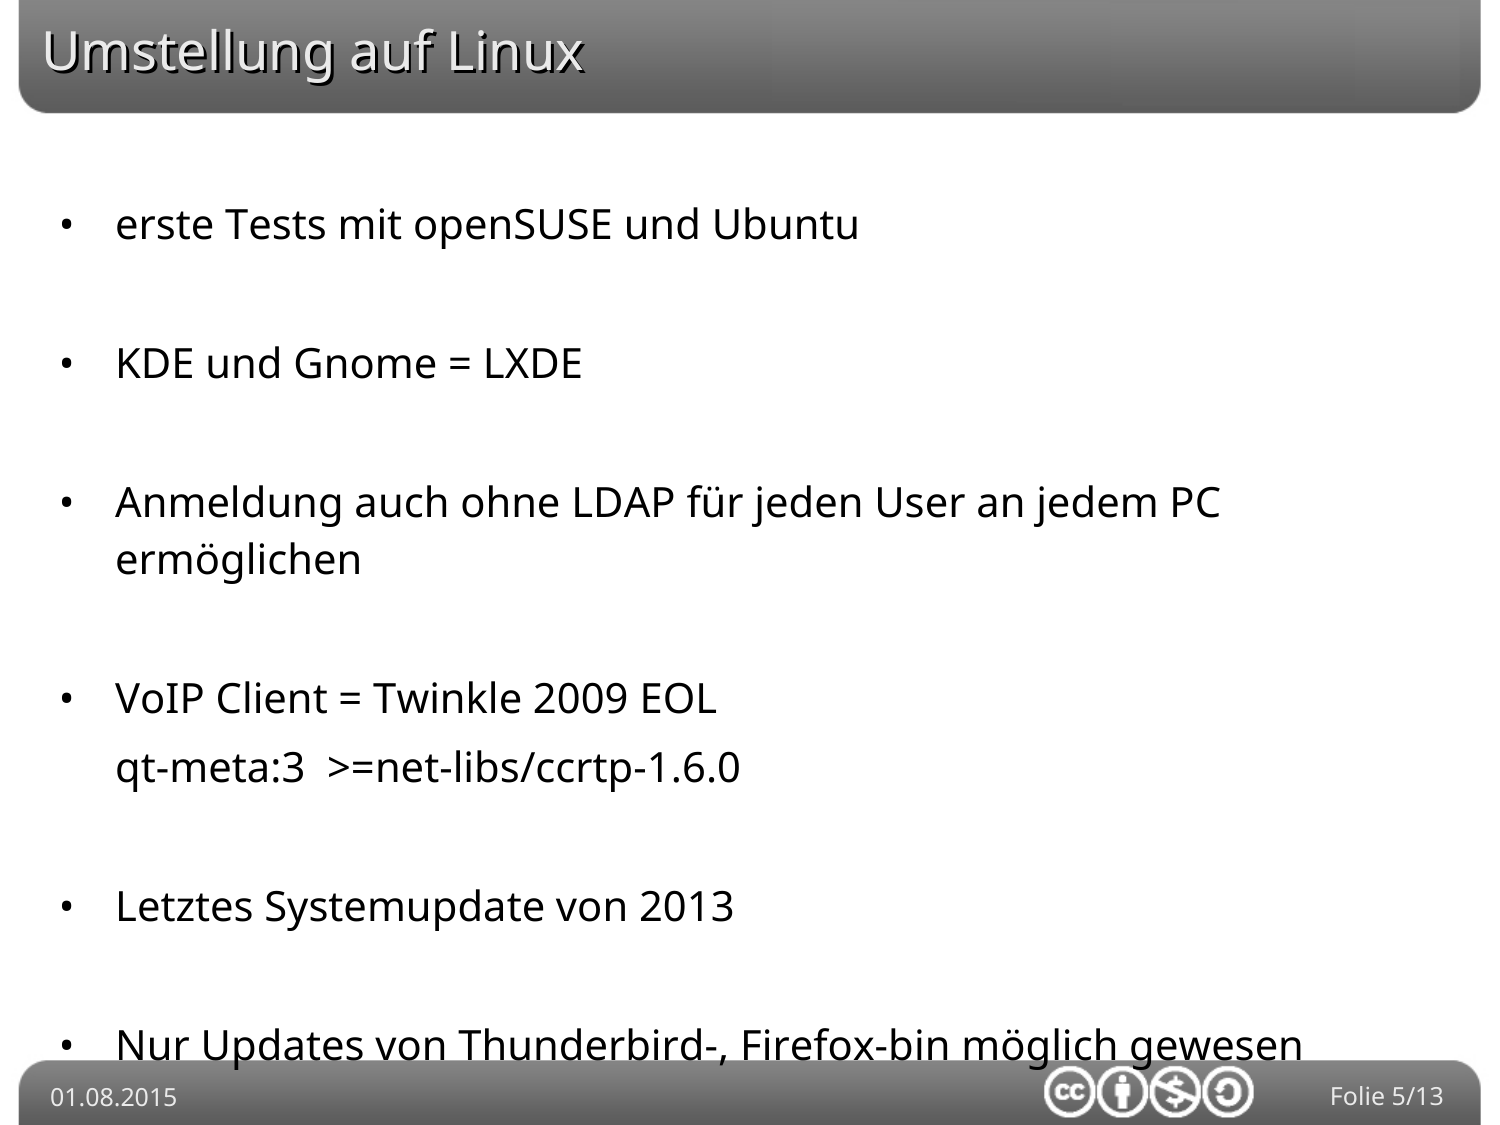

# Umstellung auf Linux
erste Tests mit openSUSE und Ubuntu
KDE und Gnome = LXDE
Anmeldung auch ohne LDAP für jeden User an jedem PC ermöglichen
VoIP Client = Twinkle 2009 EOL
qt-meta:3 >=net-libs/ccrtp-1.6.0
Letztes Systemupdate von 2013
Nur Updates von Thunderbird-, Firefox-bin möglich gewesen
5